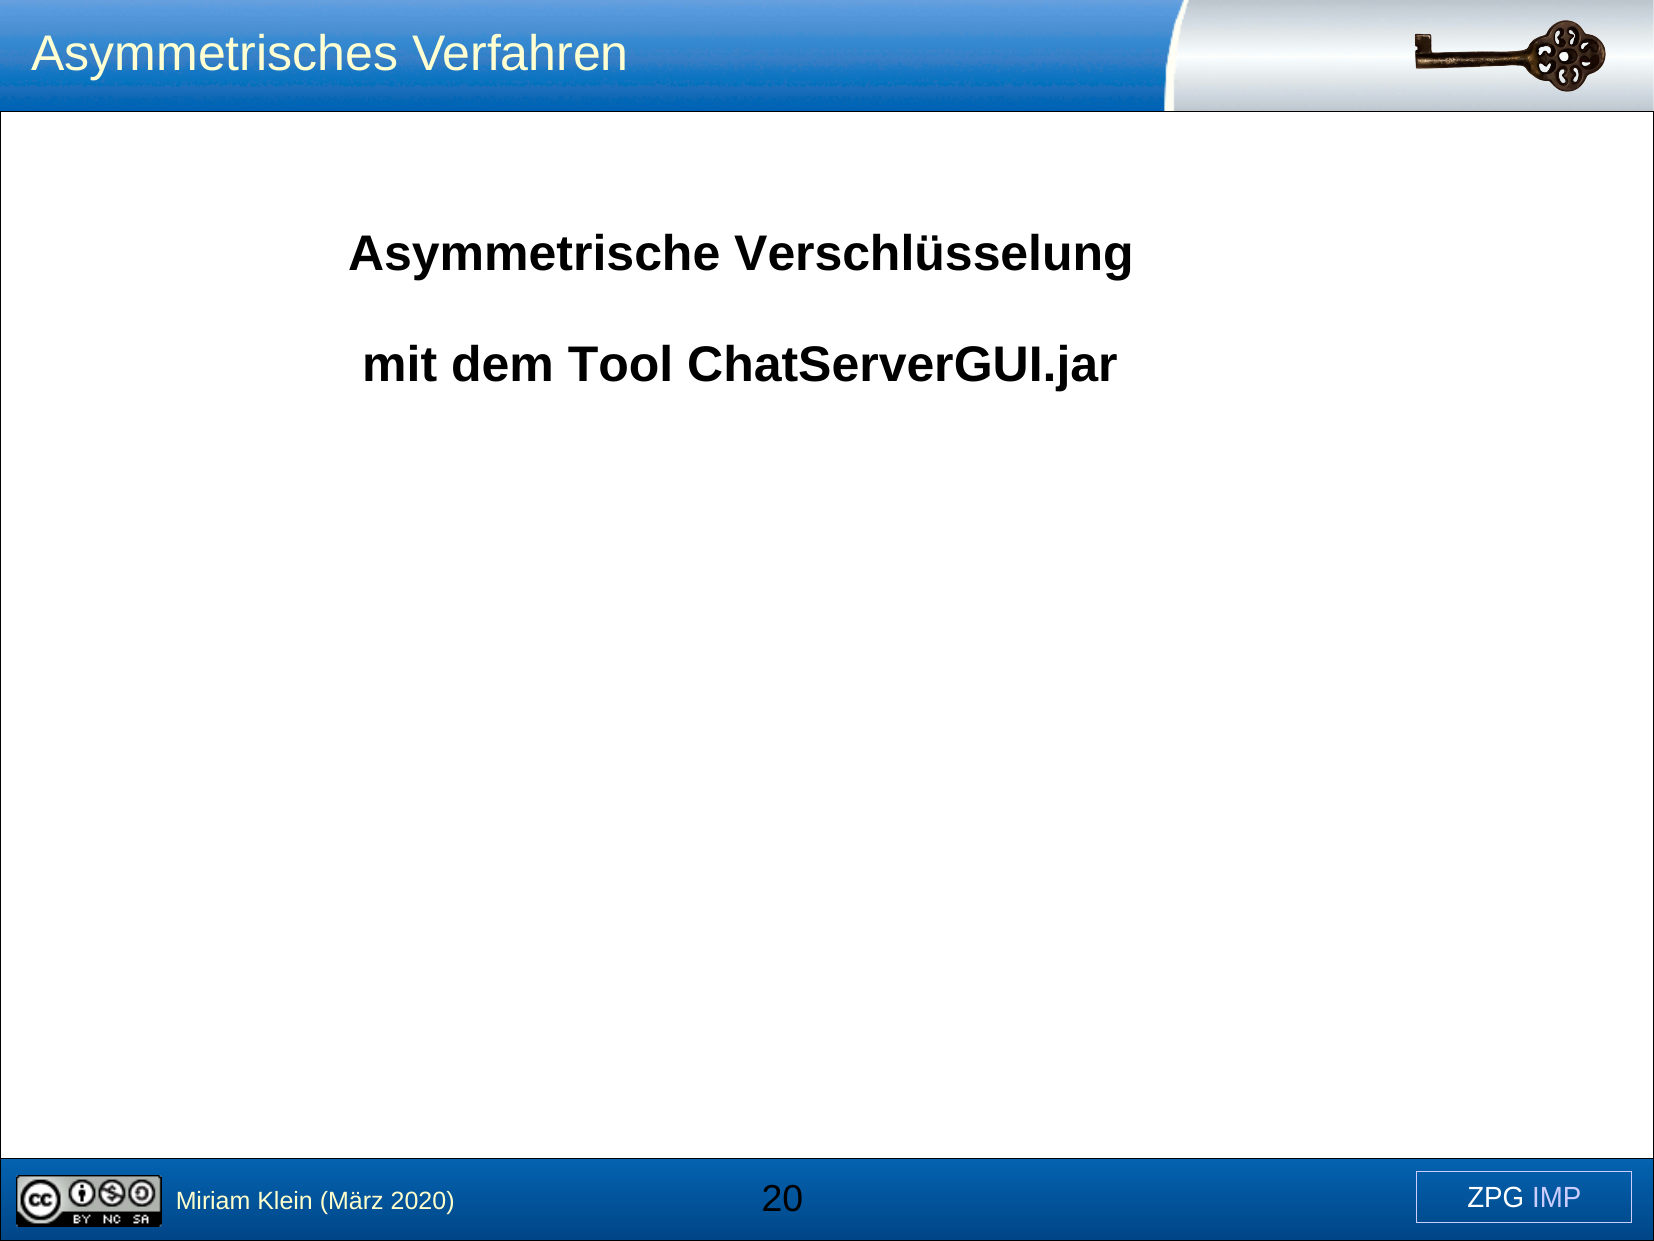

# Asymmetrisches Verfahren
Asymmetrische Verschlüsselung
 mit dem Tool ChatServerGUI.jar
20